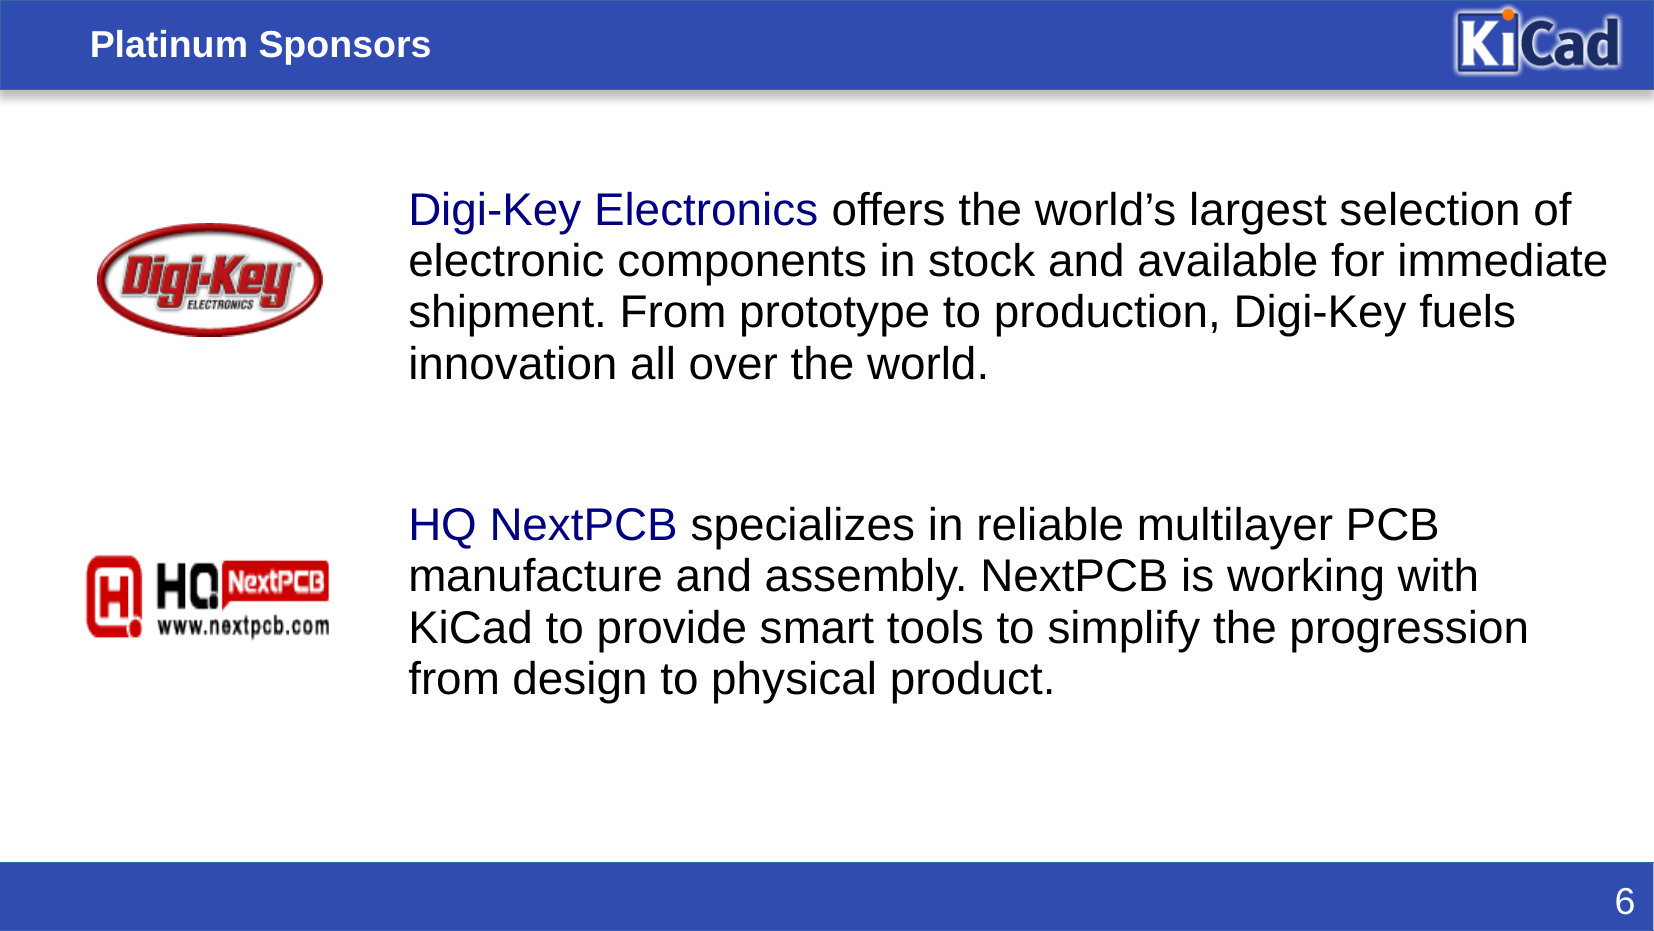

Platinum Sponsors
# Digi-Key Electronics offers the world’s largest selection of electronic components in stock and available for immediate shipment. From prototype to production, Digi-Key fuels innovation all over the world.
HQ NextPCB specializes in reliable multilayer PCB manufacture and assembly. NextPCB is working with KiCad to provide smart tools to simplify the progression from design to physical product.